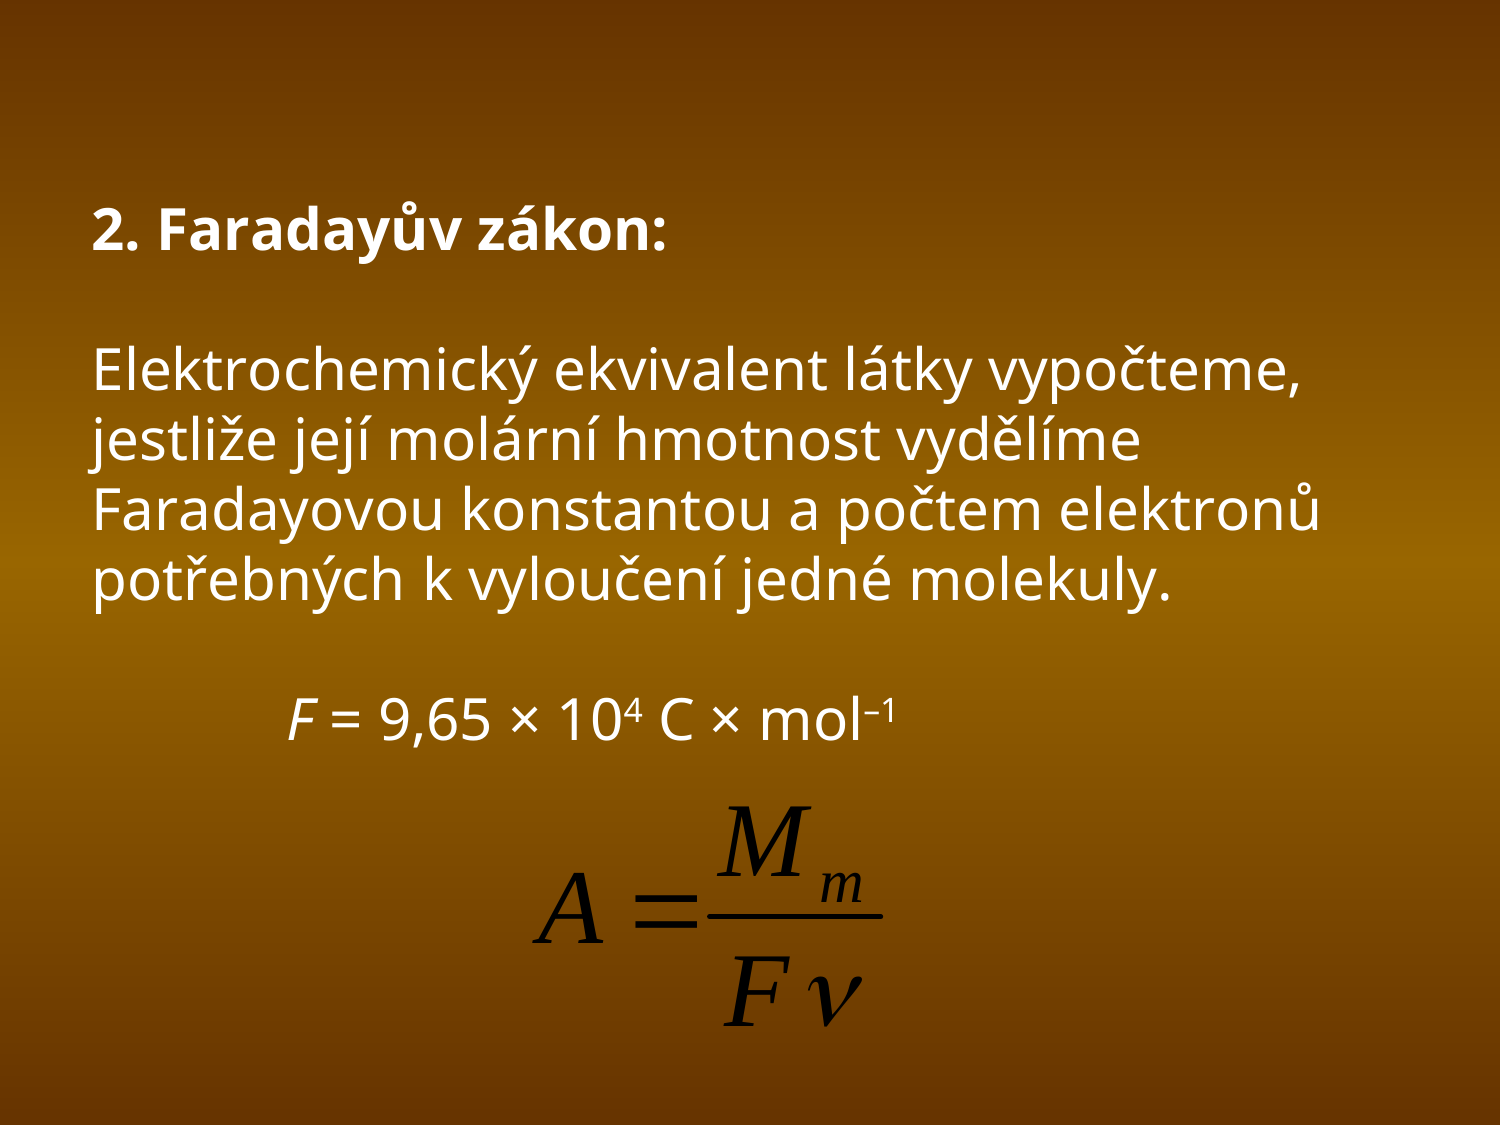

2. Faradayův zákon:
Elektrochemický ekvivalent látky vypočteme,
jestliže její molární hmotnost vydělíme Faradayovou konstantou a počtem elektronů potřebných k vyloučení jedné molekuly.
 F = 9,65 × 104 C × mol–1